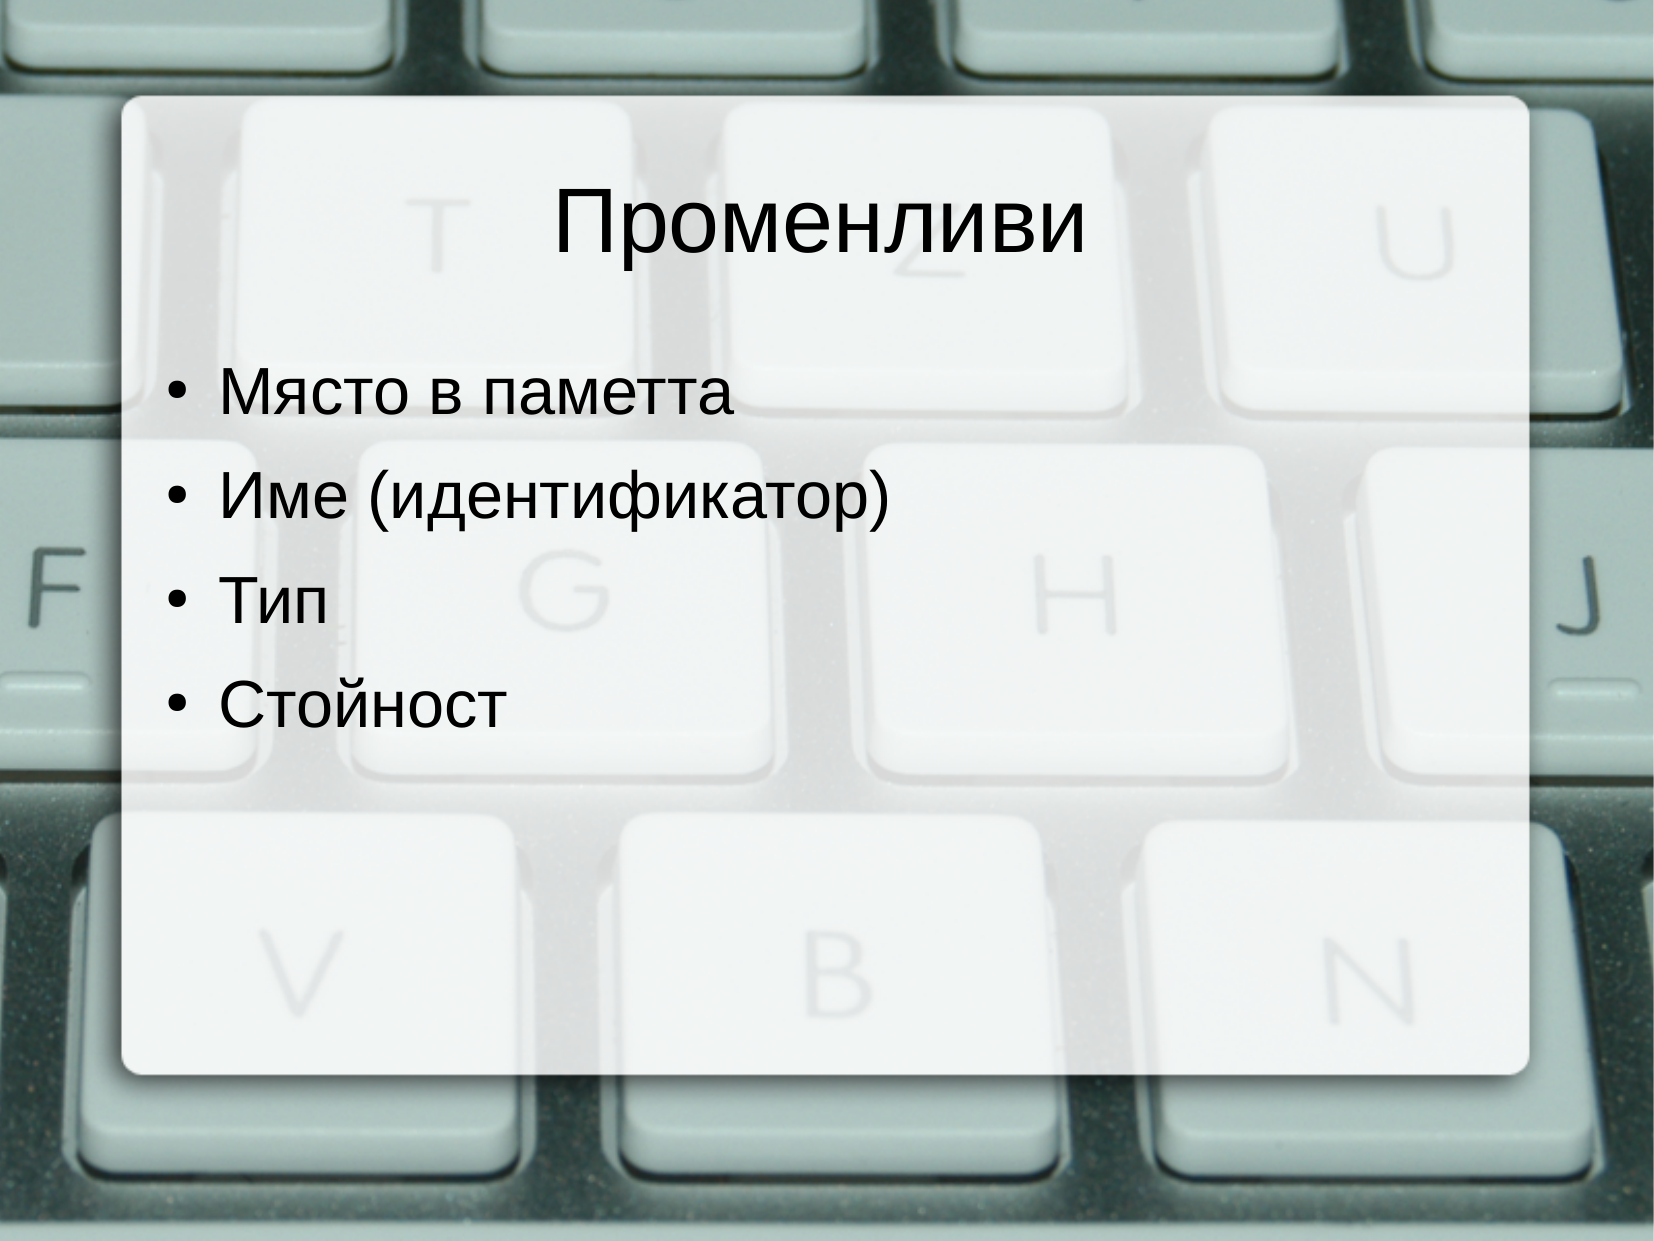

# Променливи
Място в паметта
Име (идентификатор)
Тип
Стойност